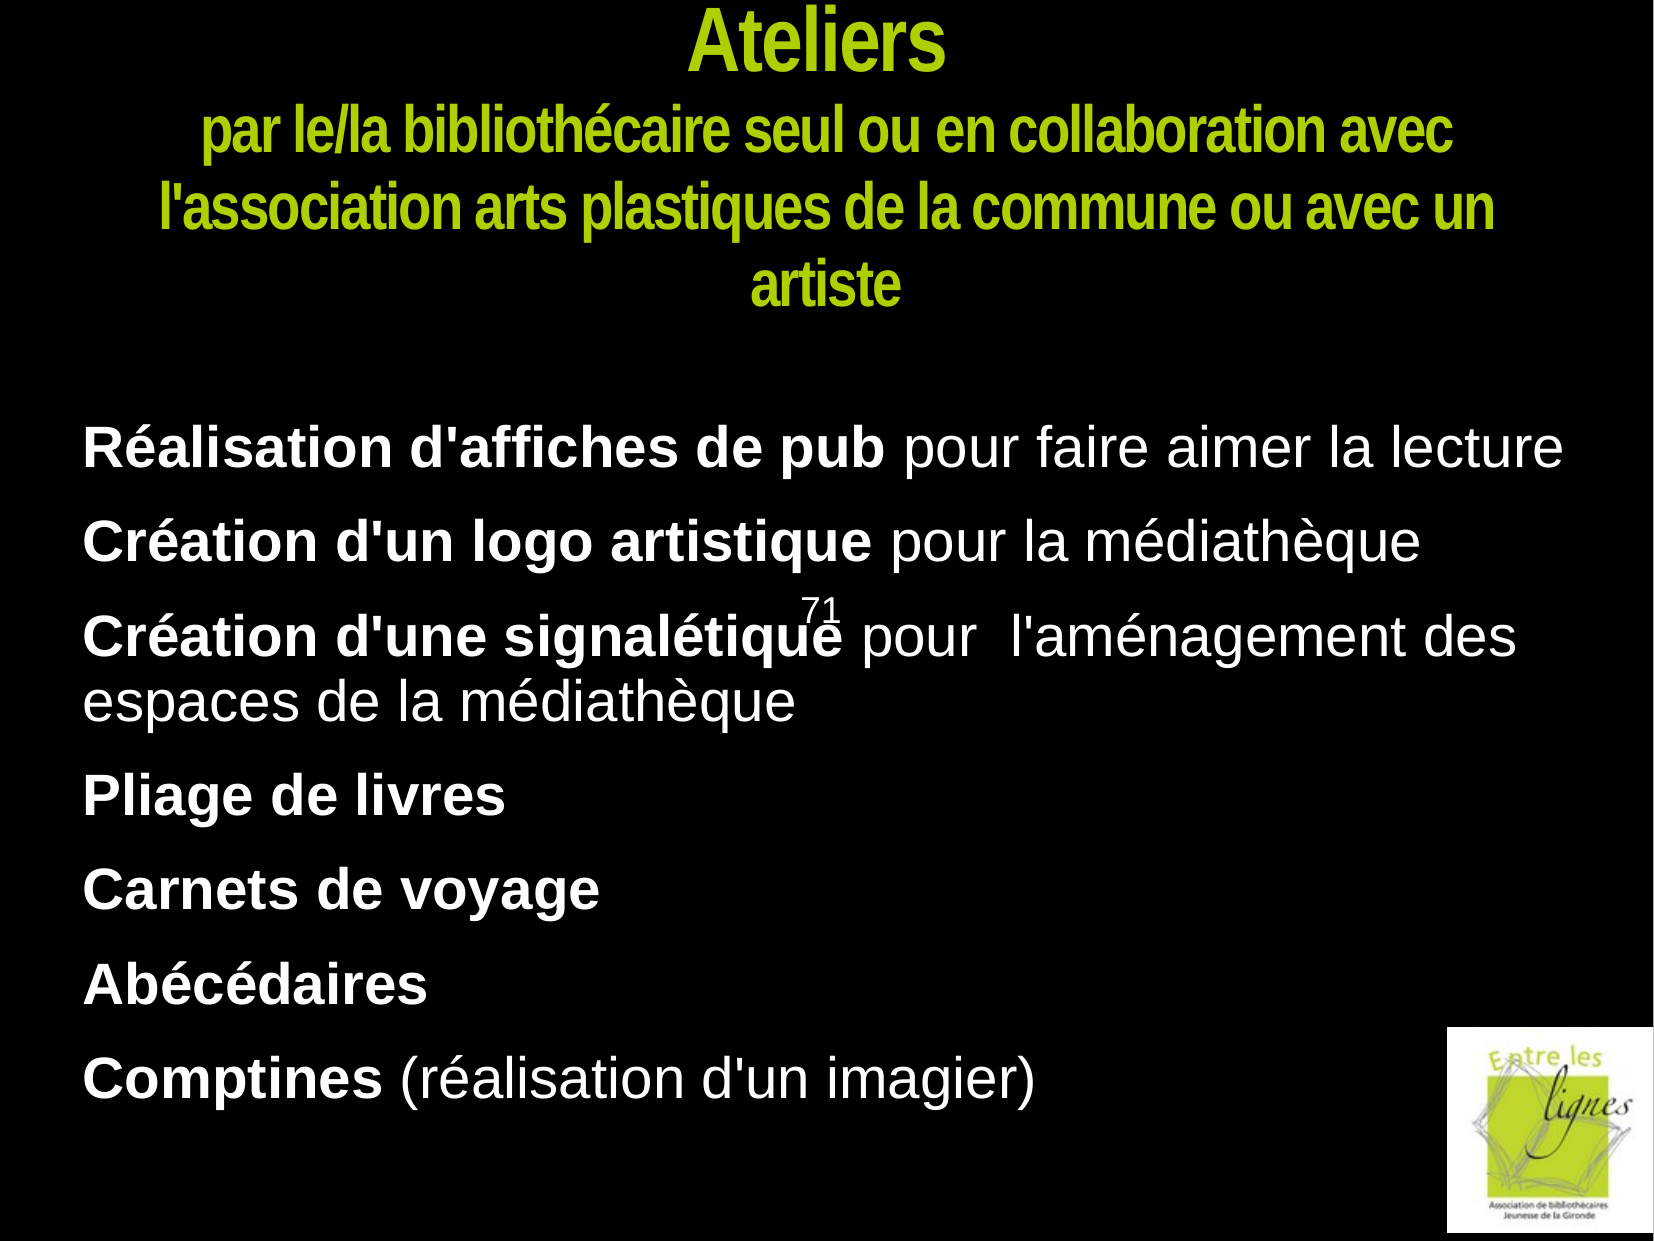

71
# Ateliers par le/la bibliothécaire seul ou en collaboration avec l'association arts plastiques de la commune ou avec un artiste
Réalisation d'affiches de pub pour faire aimer la lecture
Création d'un logo artistique pour la médiathèque
Création d'une signalétique pour l'aménagement des espaces de la médiathèque
Pliage de livres
Carnets de voyage
Abécédaires
Comptines (réalisation d'un imagier)